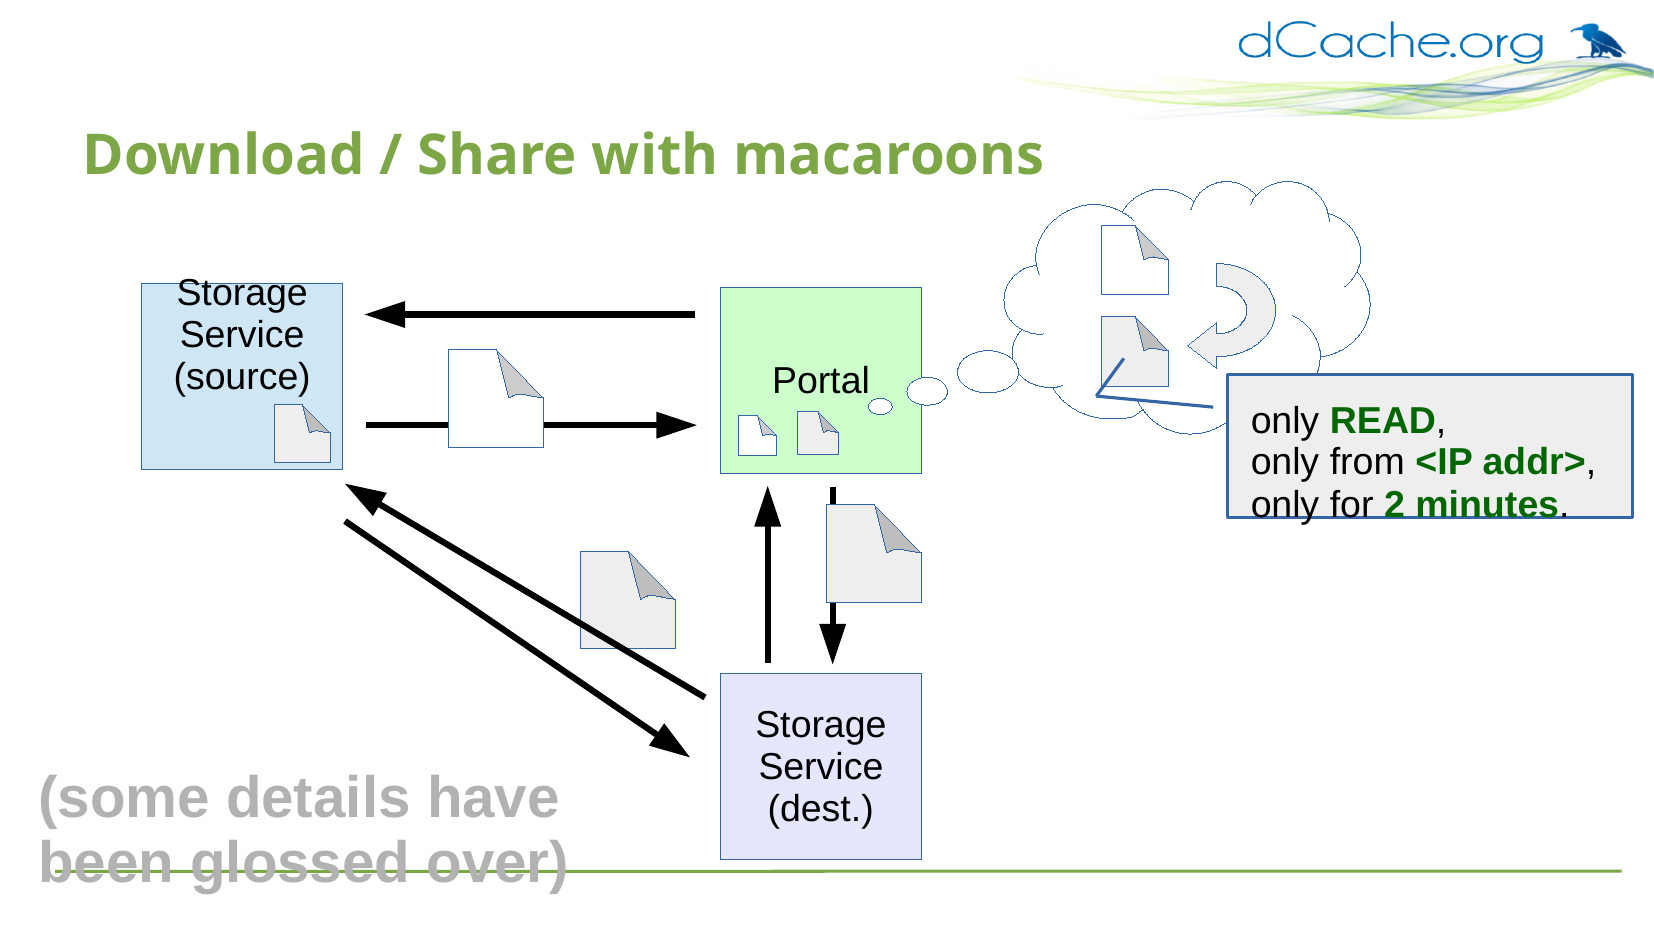

# Download / Share with macaroons
Storage
Service
(source)
Portal
only READ,
only from <IP addr>,
only for 2 minutes.
Storage
Service
(dest.)
(some details have been glossed over)